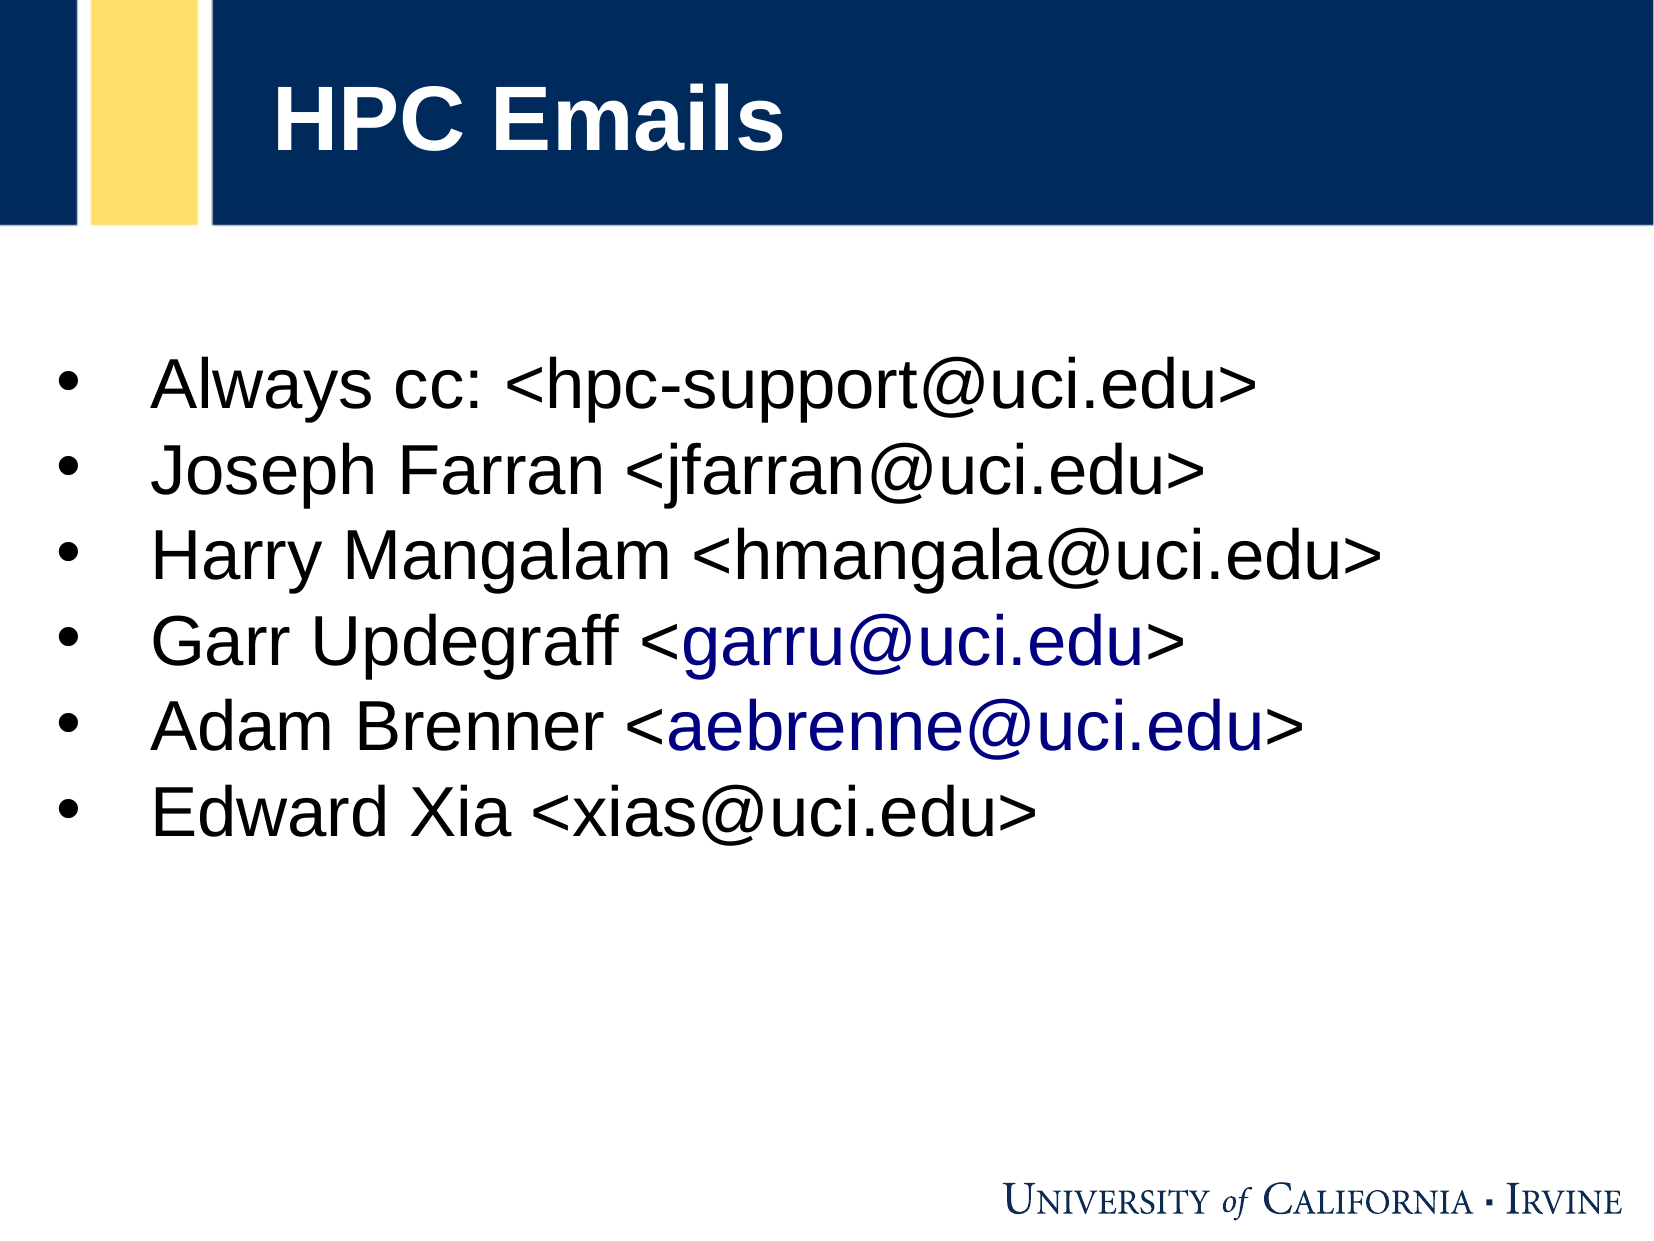

# HPC Emails
Always cc: <hpc-support@uci.edu>
Joseph Farran <jfarran@uci.edu>
Harry Mangalam <hmangala@uci.edu>
Garr Updegraff <garru@uci.edu>
Adam Brenner <aebrenne@uci.edu>
Edward Xia <xias@uci.edu>